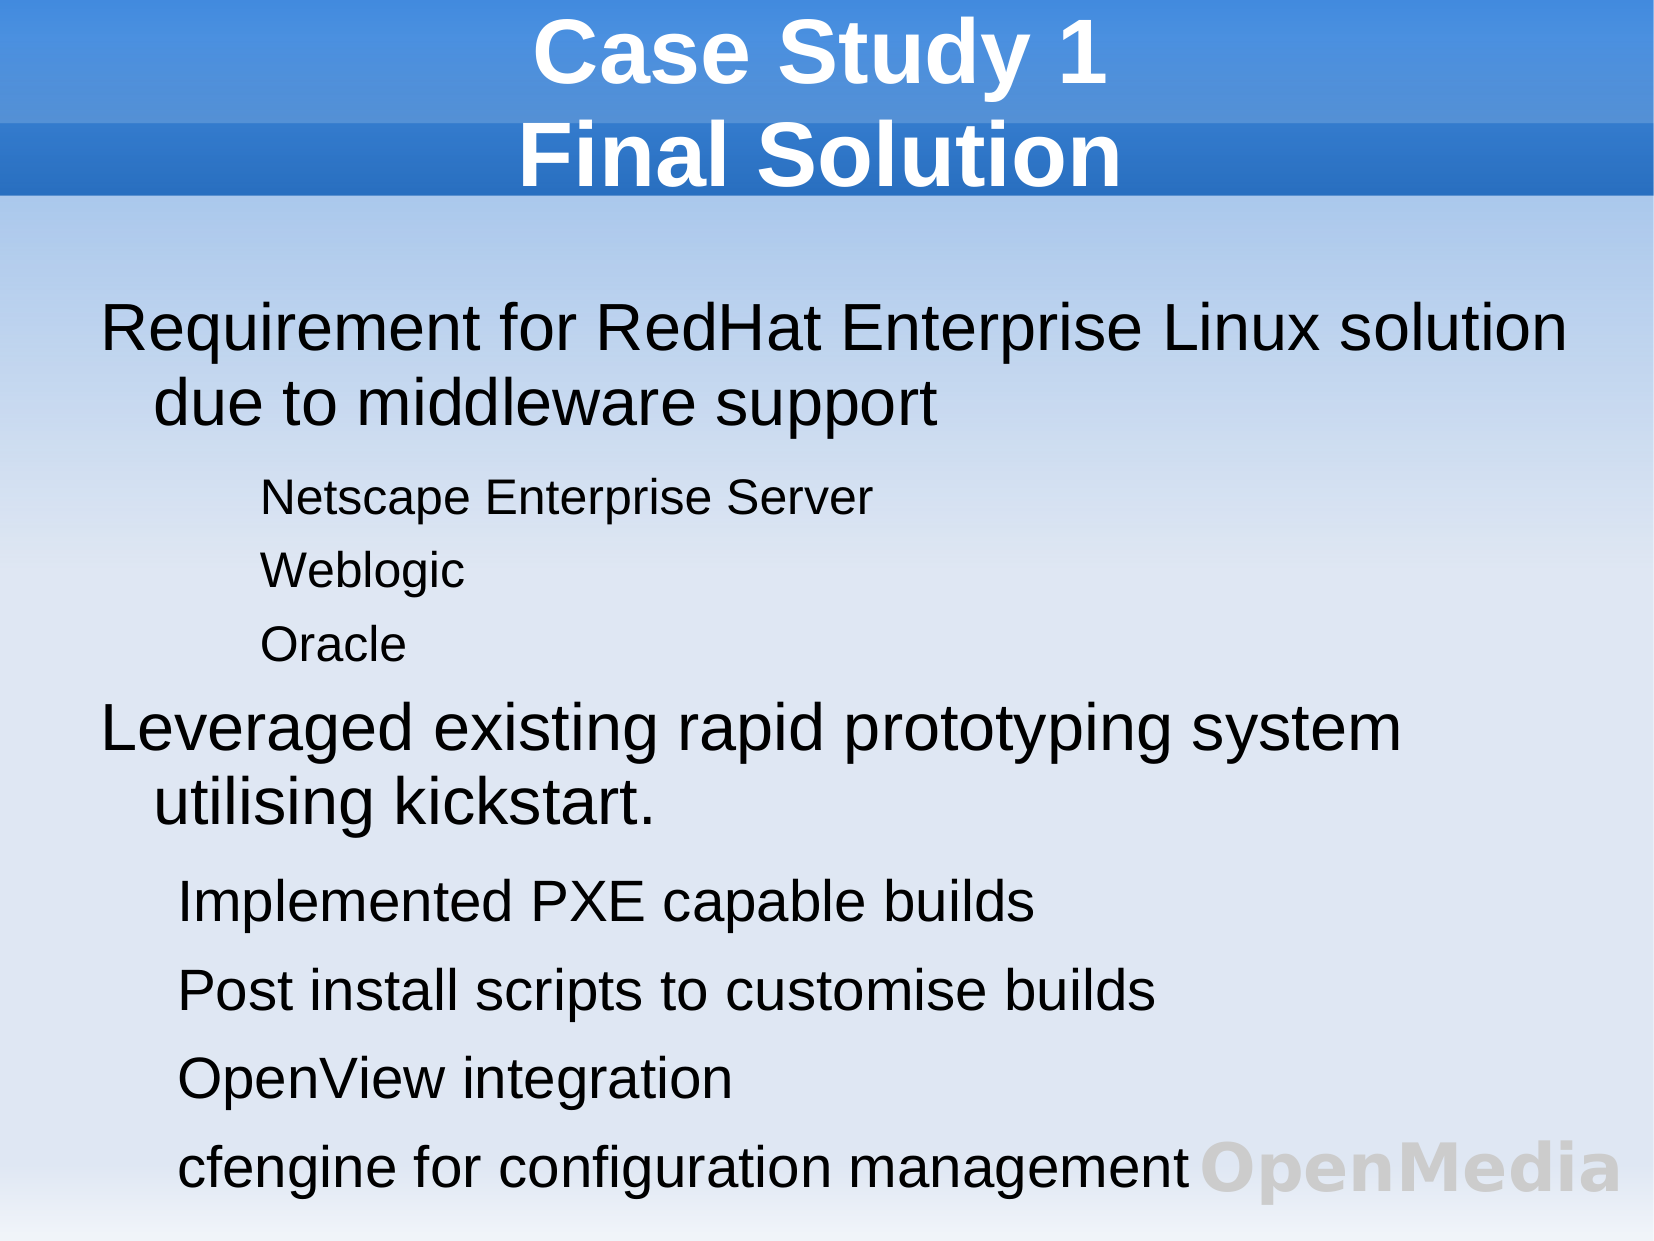

# Case Study 1 Final Solution
Requirement for RedHat Enterprise Linux solution due to middleware support
Netscape Enterprise Server
Weblogic
Oracle
Leveraged existing rapid prototyping system utilising kickstart.
Implemented PXE capable builds
Post install scripts to customise builds
OpenView integration
cfengine for configuration management
27